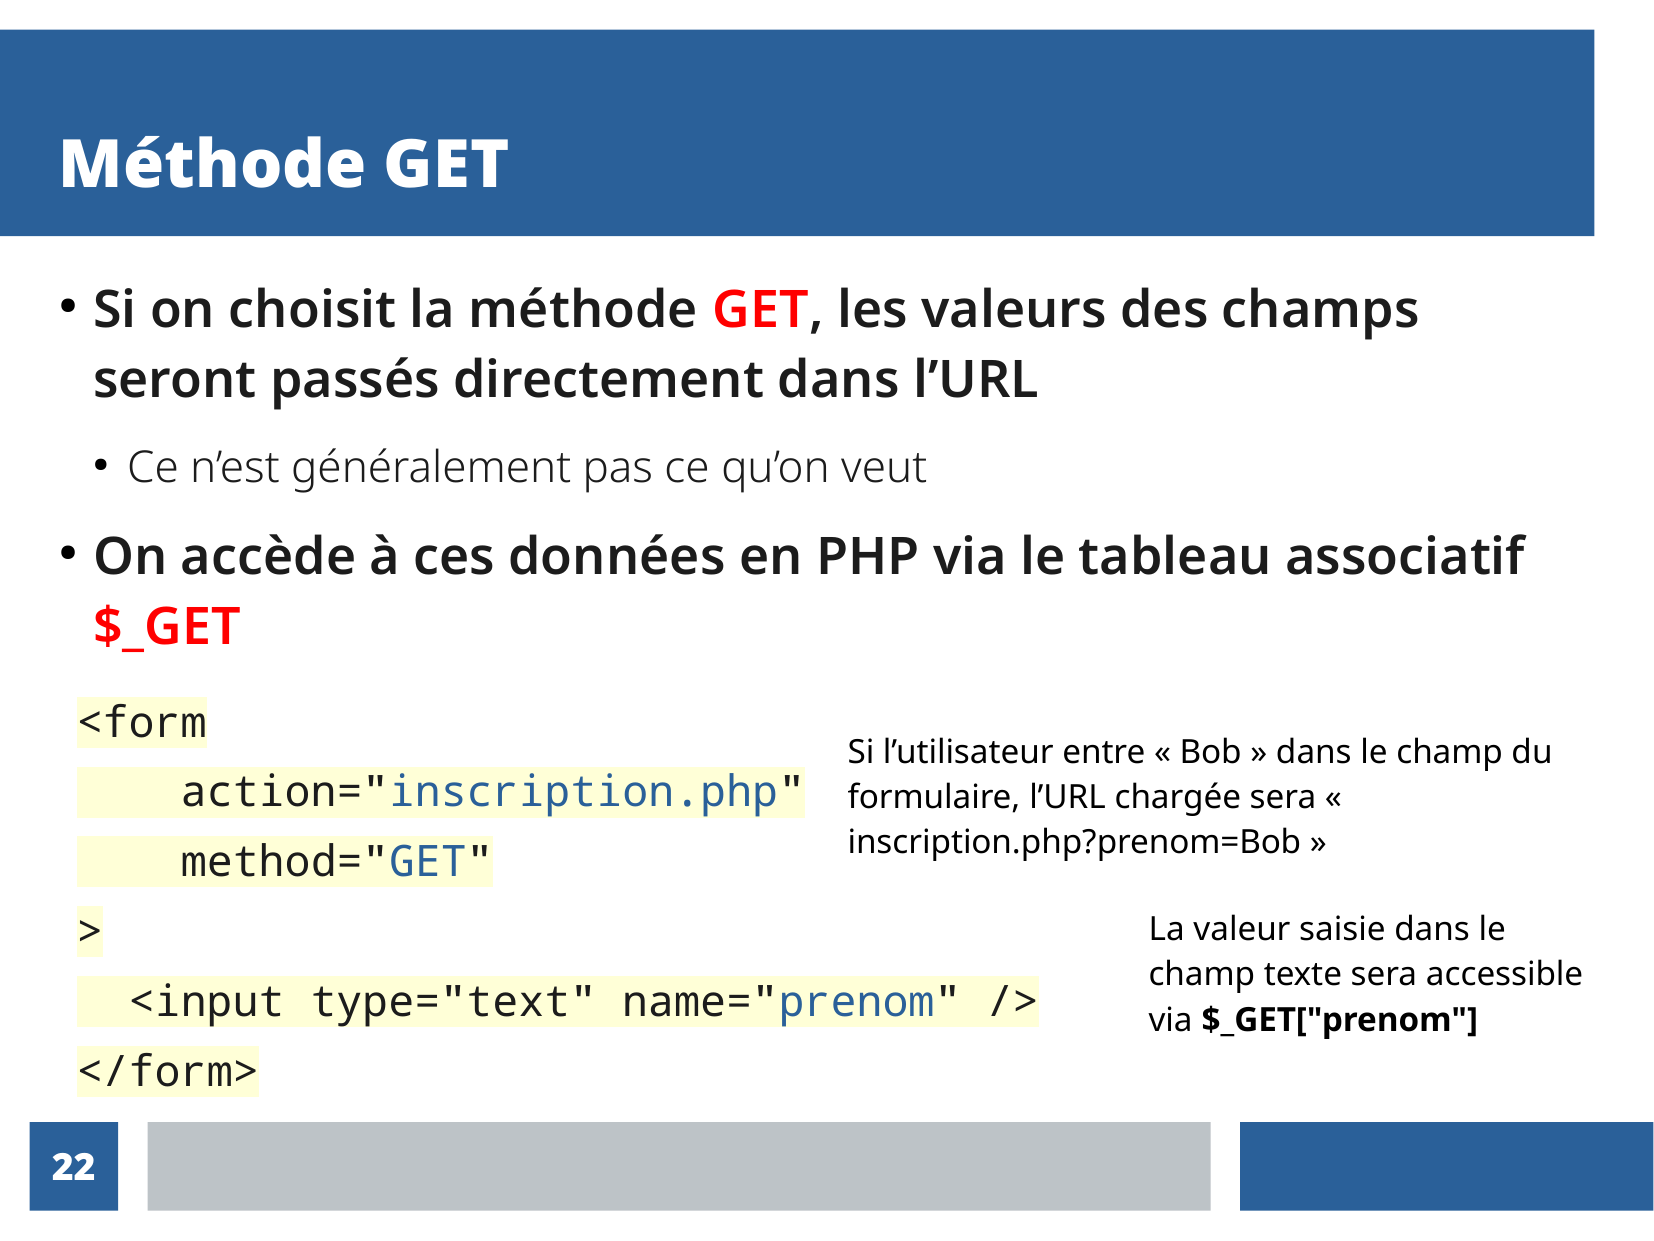

# Méthode GET
Si on choisit la méthode GET, les valeurs des champs seront passés directement dans l’URL
Ce n’est généralement pas ce qu’on veut
On accède à ces données en PHP via le tableau associatif $_GET
<form
 action="inscription.php"
 method="GET"
>
 <input type="text" name="prenom" />
</form>
Si l’utilisateur entre « Bob » dans le champ du formulaire, l’URL chargée sera « inscription.php?prenom=Bob »
La valeur saisie dans le champ texte sera accessible via $_GET["prenom"]
22